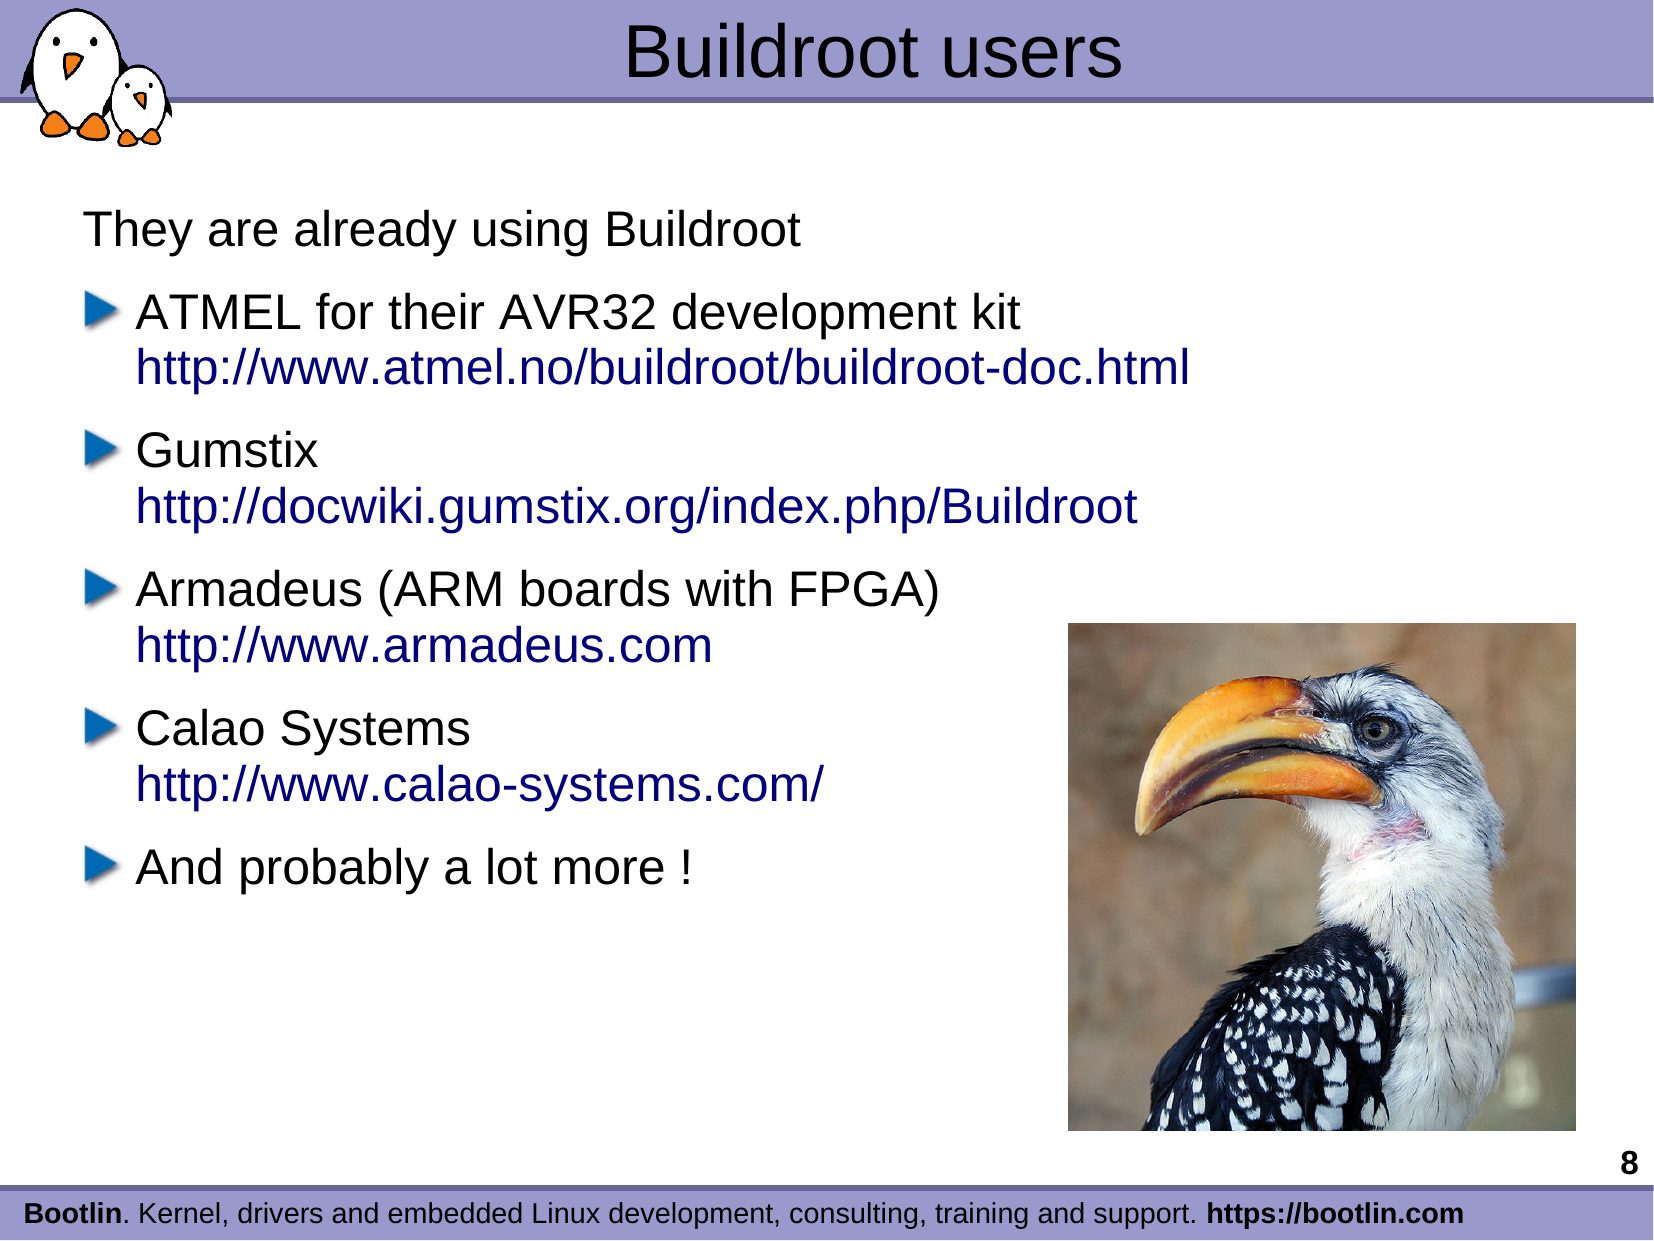

# Buildroot users
They are already using Buildroot
ATMEL for their AVR32 development kit
http://www.atmel.no/buildroot/buildroot-doc.html
Gumstix
http://docwiki.gumstix.org/index.php/Buildroot
Armadeus (ARM boards with FPGA)
http://www.armadeus.com
Calao Systems
http://www.calao-systems.com/
And probably a lot more !